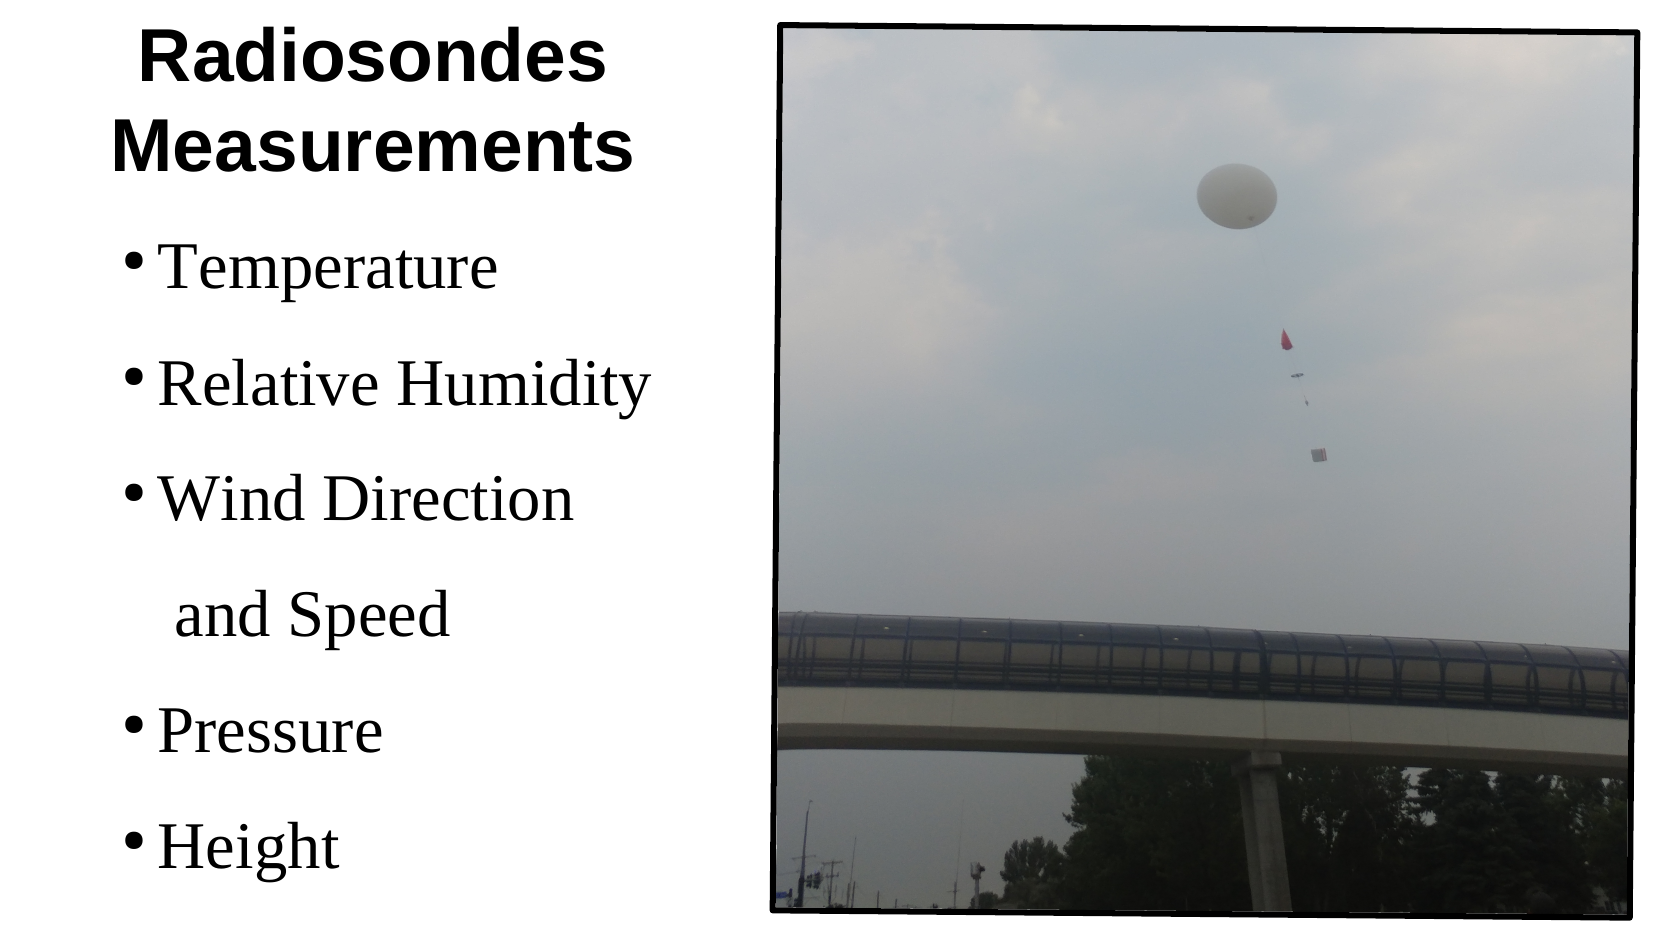

# Radiosondes Measurements
Temperature
Relative Humidity
Wind Direction
 and Speed
Pressure
Height